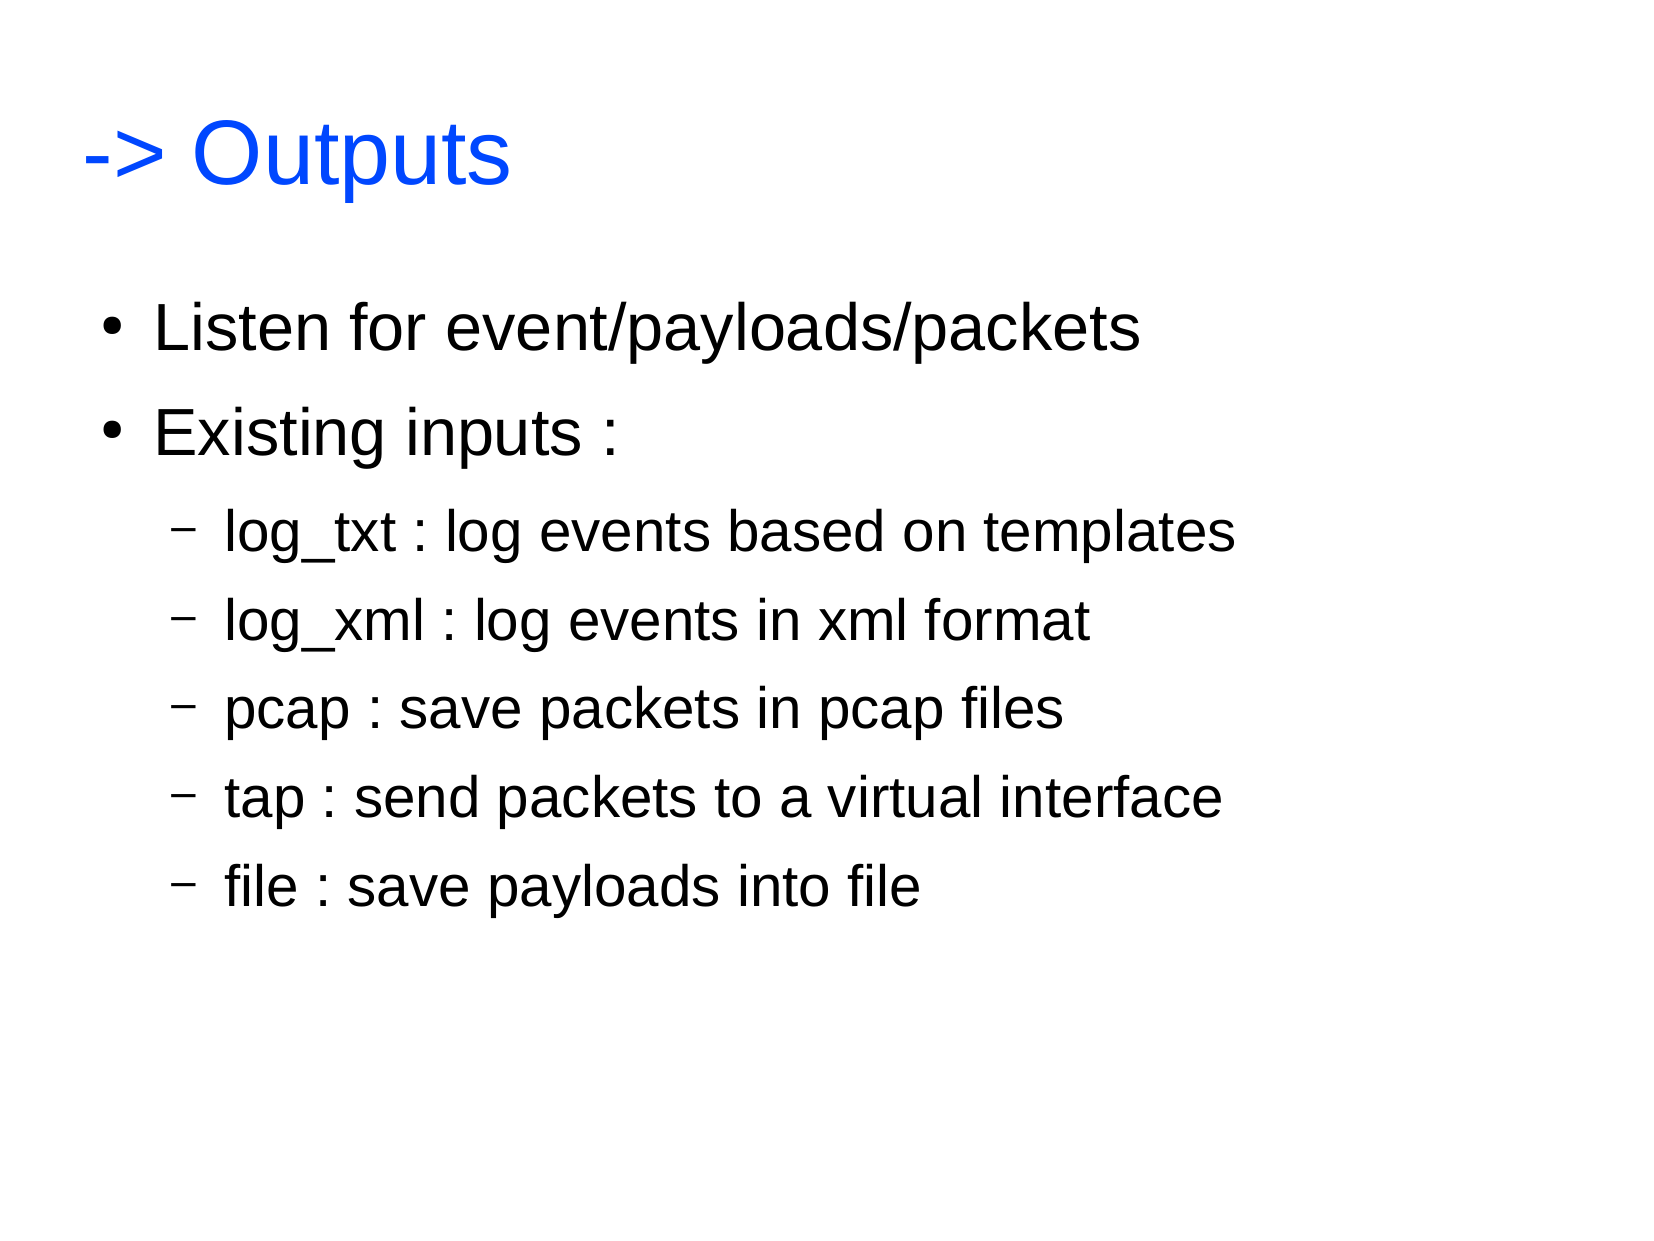

# -> Outputs
Listen for event/payloads/packets
Existing inputs :
log_txt : log events based on templates
log_xml : log events in xml format
pcap : save packets in pcap files
tap : send packets to a virtual interface
file : save payloads into file